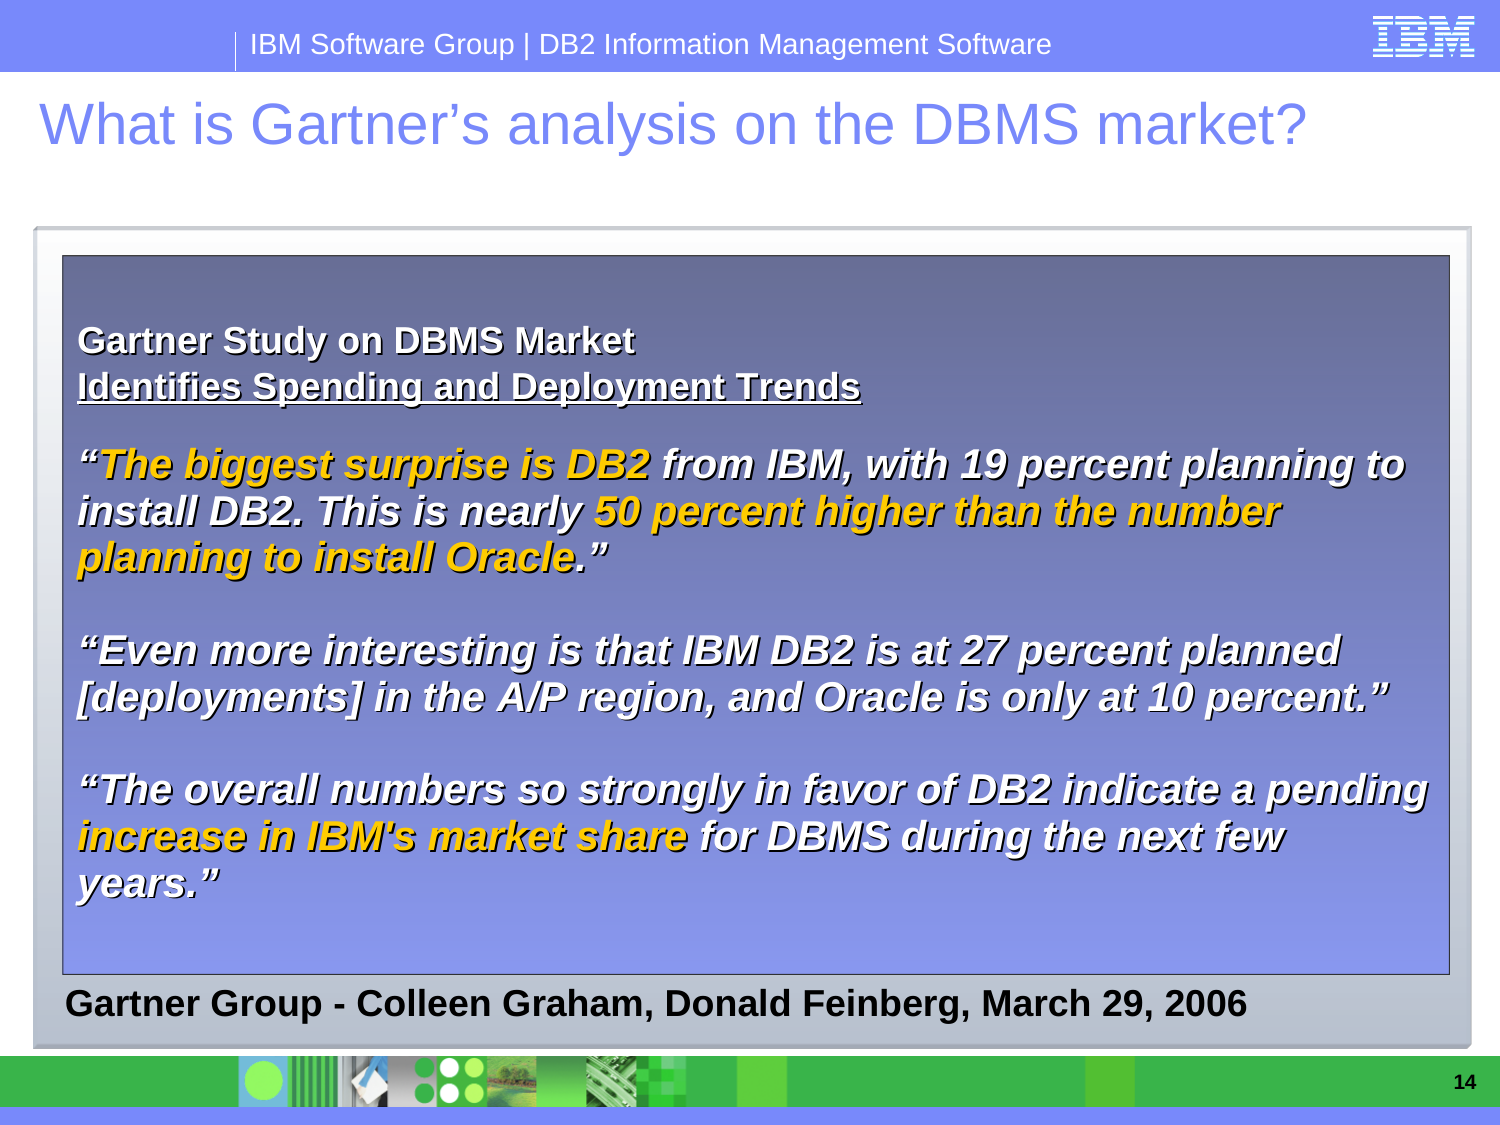

# What is Gartner’s analysis on the DBMS market?
Gartner Study on DBMS Market
Identifies Spending and Deployment Trends
“The biggest surprise is DB2 from IBM, with 19 percent planning to install DB2. This is nearly 50 percent higher than the number planning to install Oracle.”
“Even more interesting is that IBM DB2 is at 27 percent planned [deployments] in the A/P region, and Oracle is only at 10 percent.”
“The overall numbers so strongly in favor of DB2 indicate a pending increase in IBM's market share for DBMS during the next few years.”
Gartner Group - Colleen Graham, Donald Feinberg, March 29, 2006
14